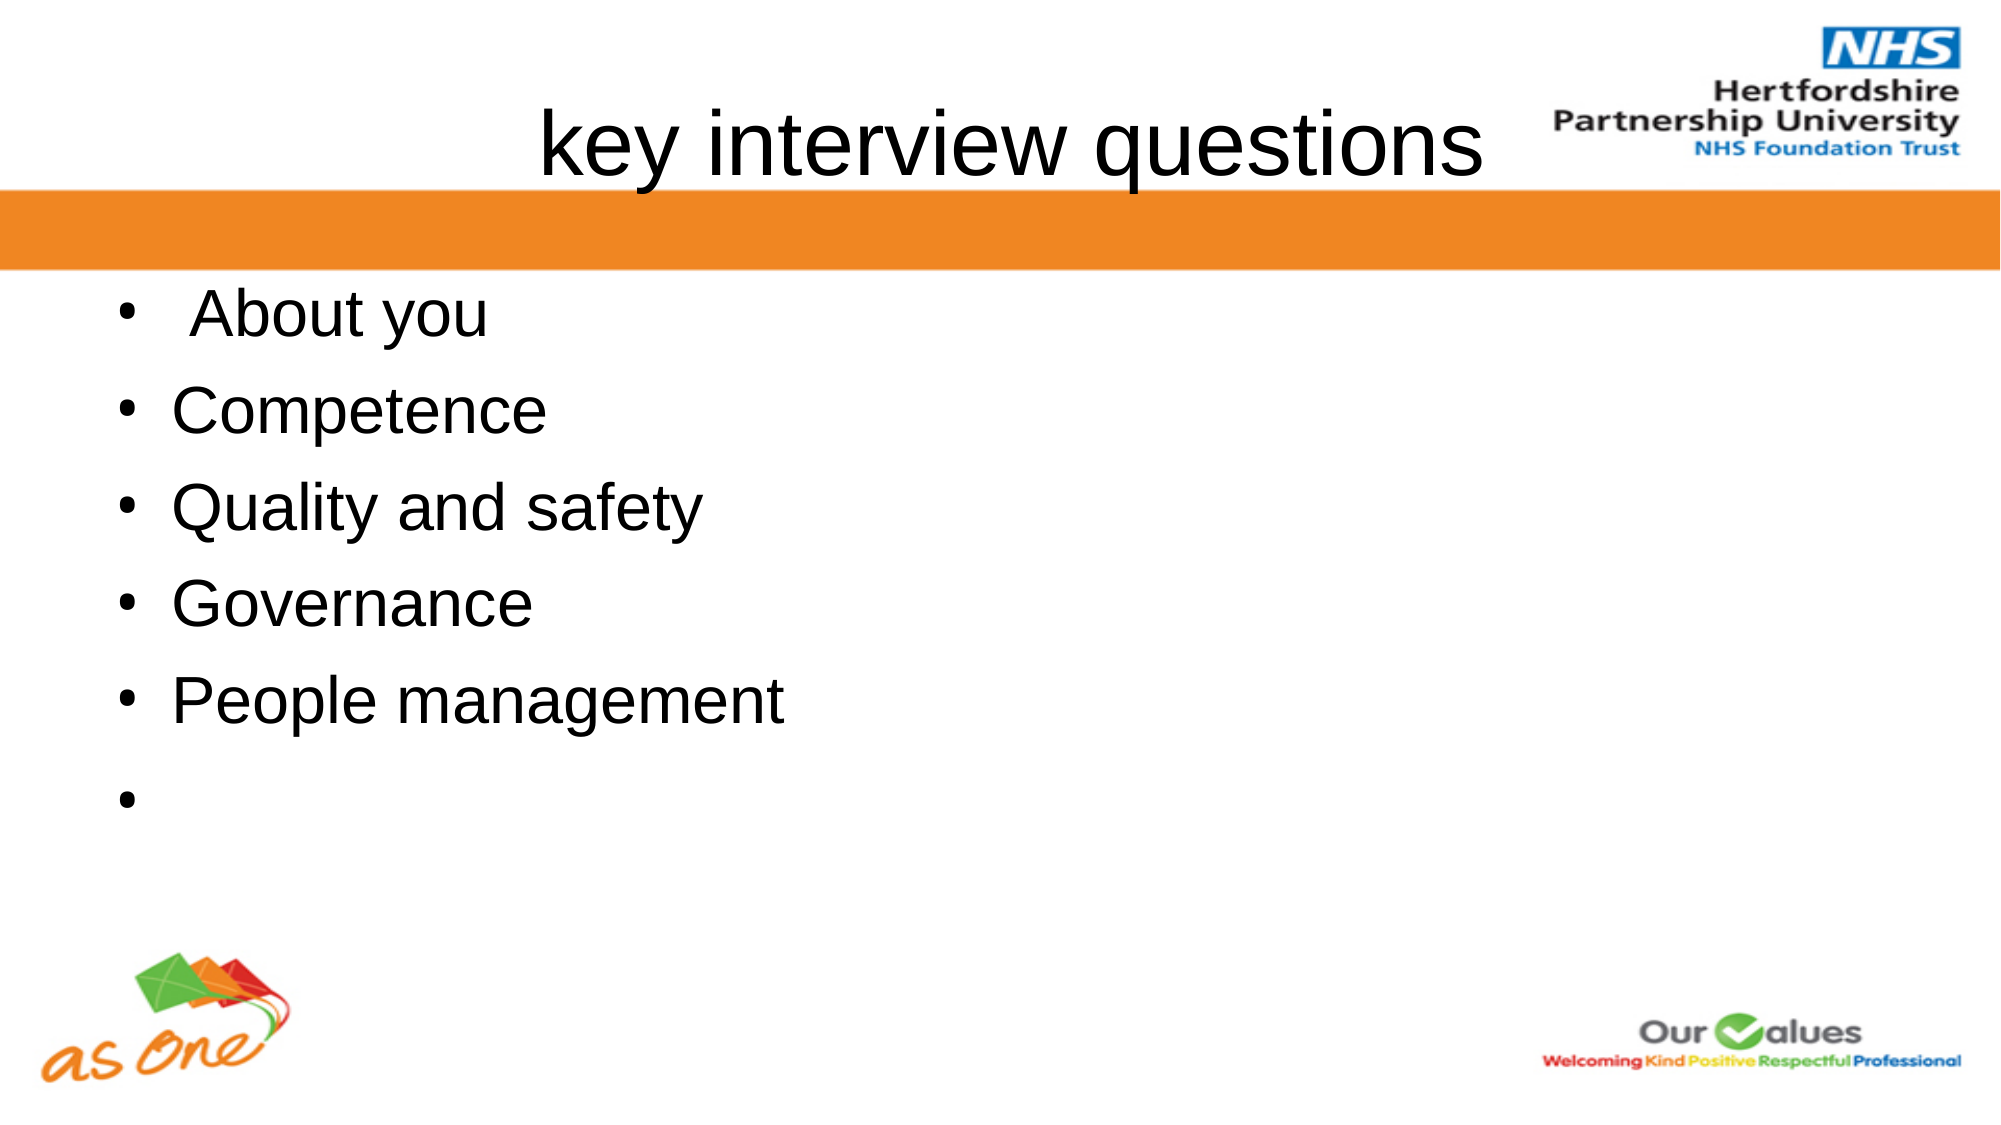

# key interview questions
 About you
Competence
Quality and safety
Governance
People management